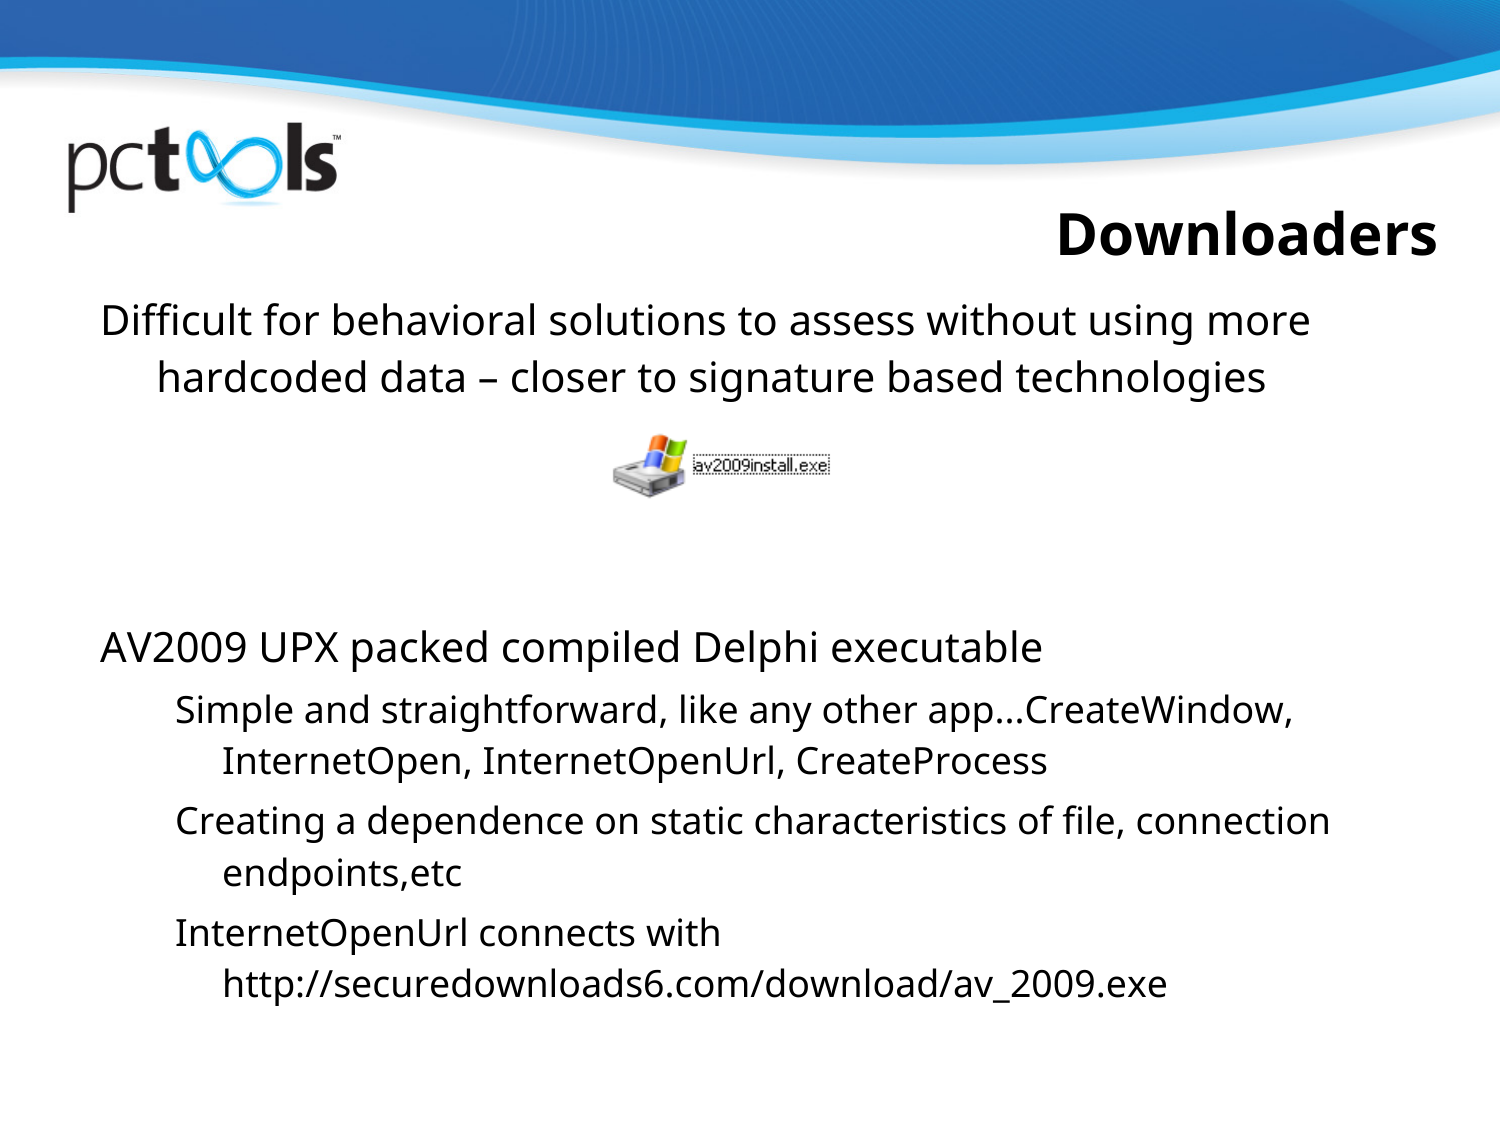

# Downloaders
Difficult for behavioral solutions to assess without using more hardcoded data – closer to signature based technologies
AV2009 UPX packed compiled Delphi executable
Simple and straightforward, like any other app...CreateWindow, InternetOpen, InternetOpenUrl, CreateProcess
Creating a dependence on static characteristics of file, connection endpoints,etc
InternetOpenUrl connects with http://securedownloads6.com/download/av_2009.exe